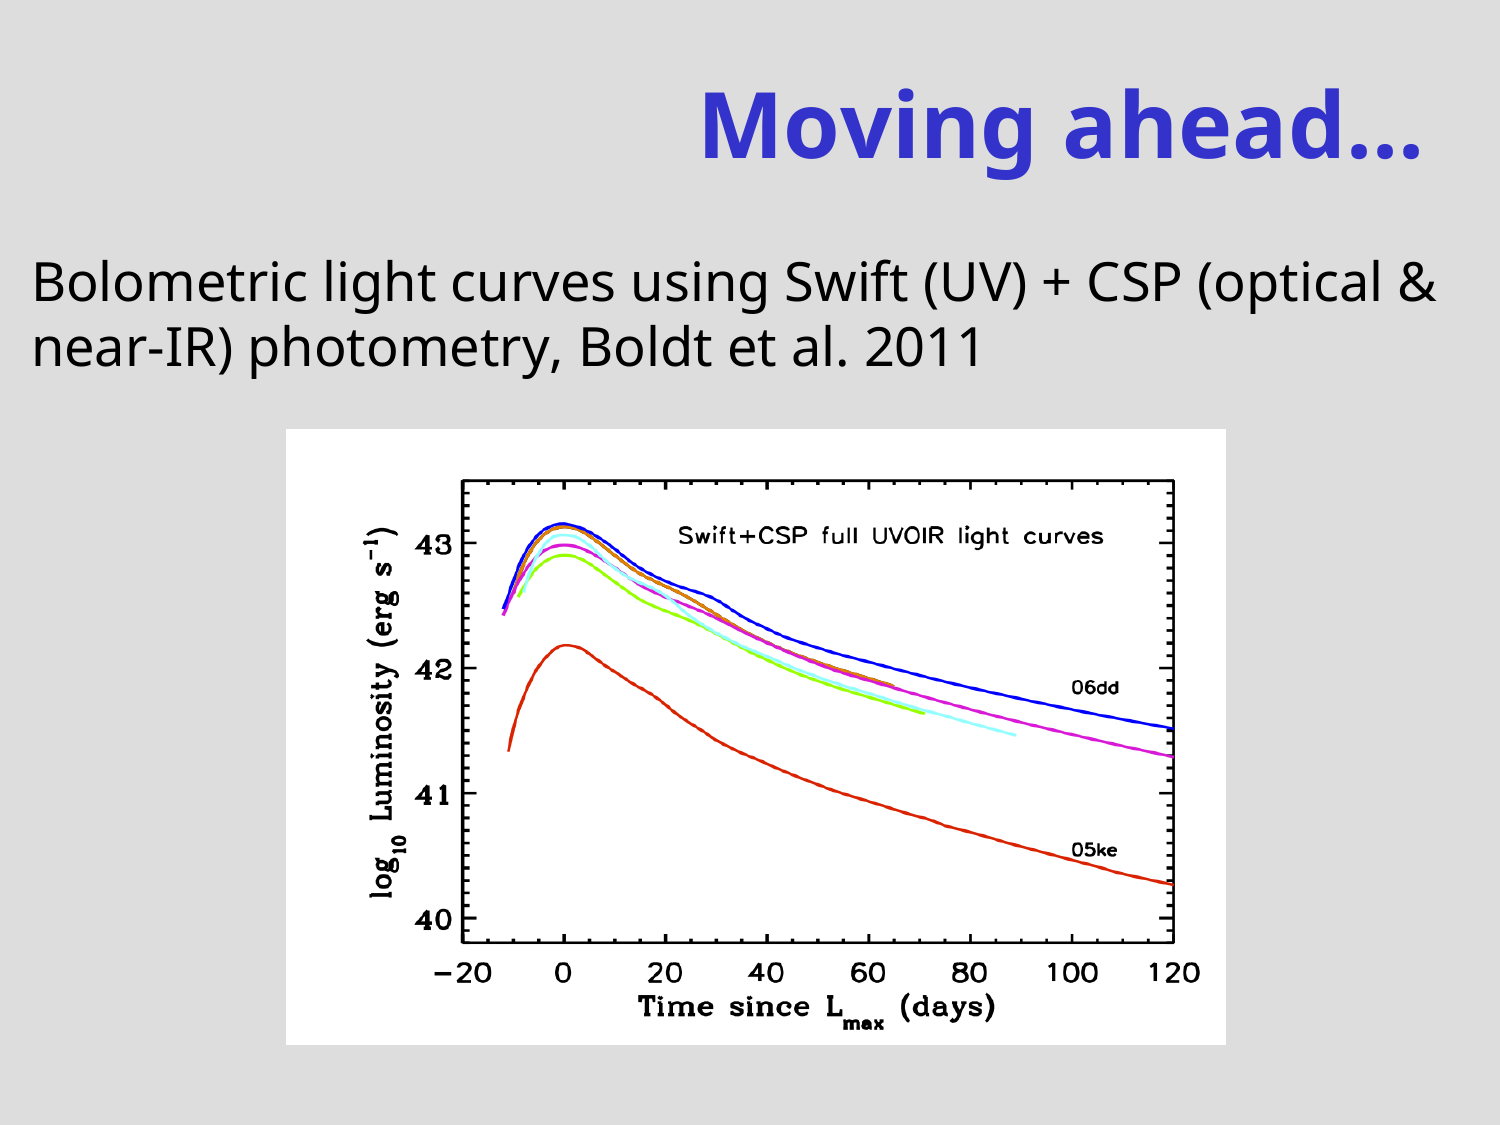

Moving ahead...
Bolometric light curves using Swift (UV) + CSP (optical & near-IR) photometry, Boldt et al. 2011